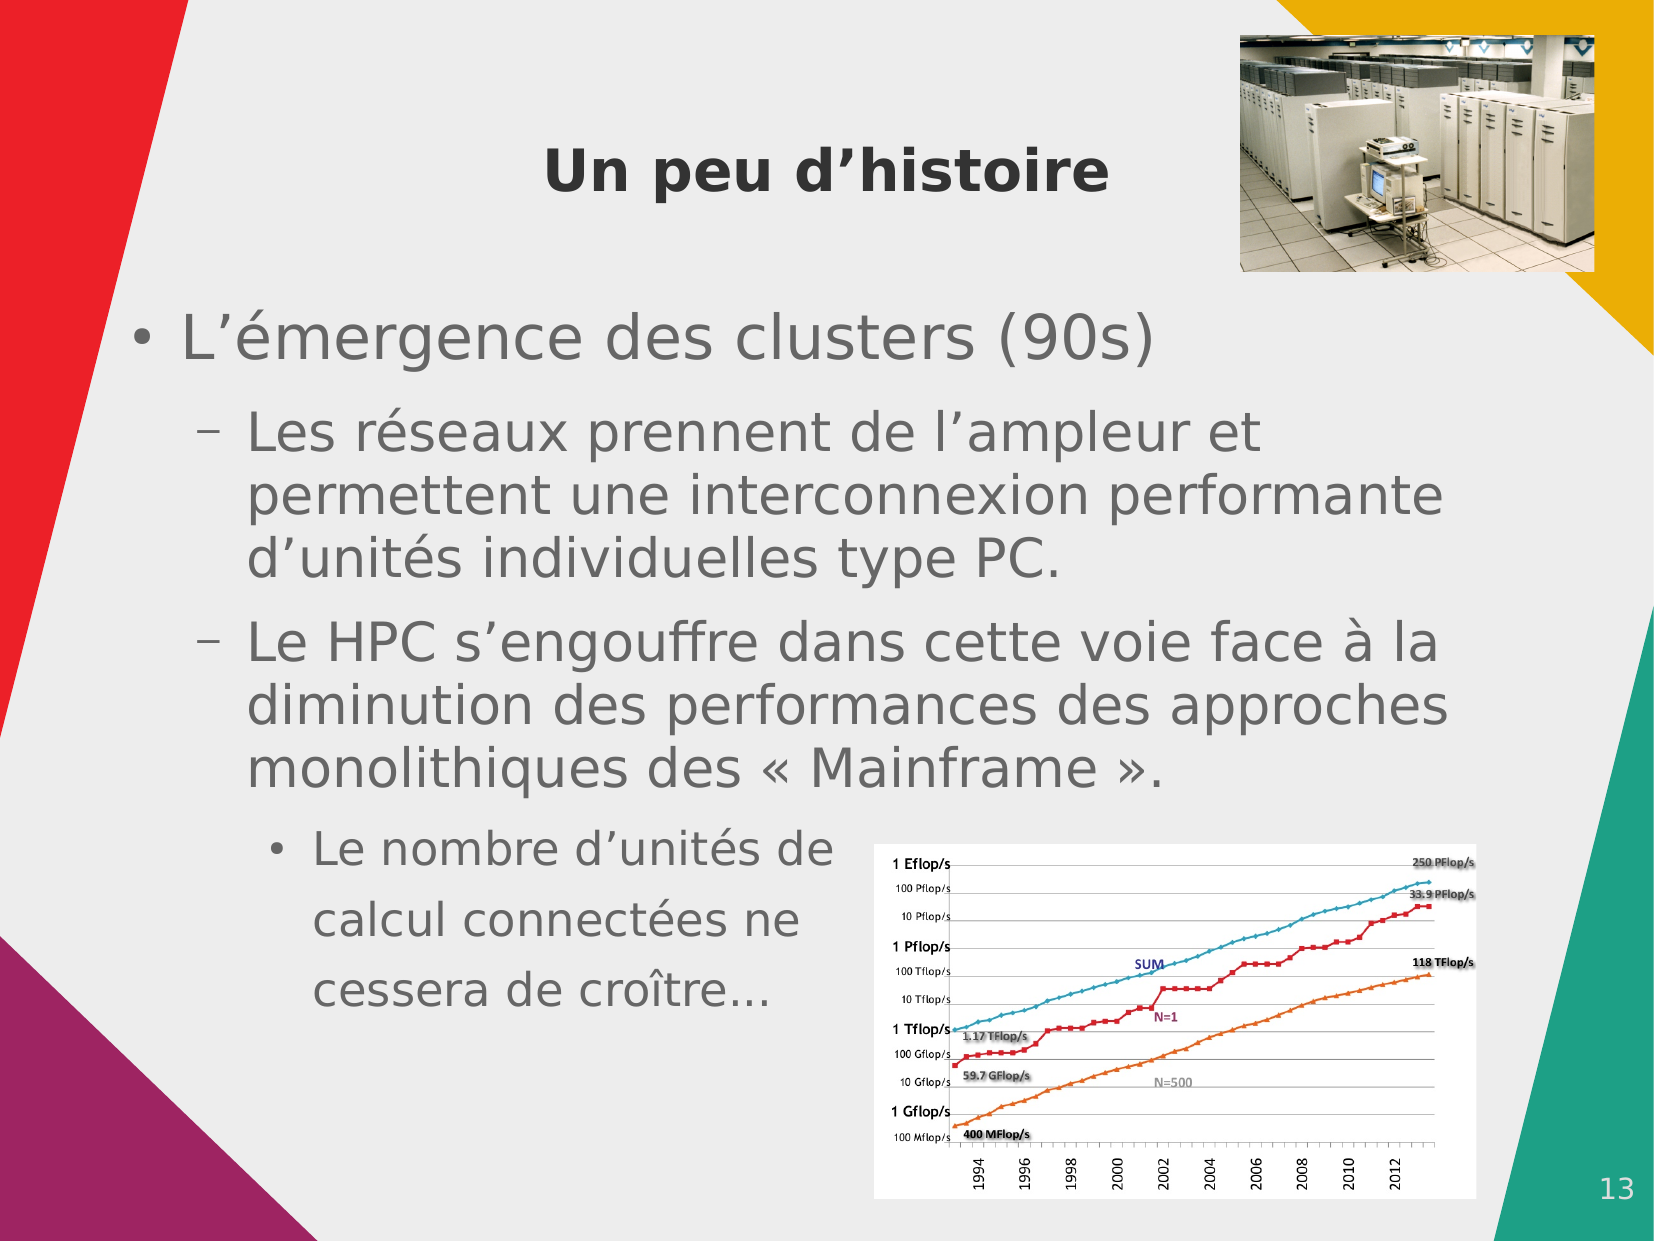

# Un peu d’histoire
L’émergence des clusters (90s)
Les réseaux prennent de l’ampleur et permettent une interconnexion performante d’unités individuelles type PC.
Le HPC s’engouffre dans cette voie face à la diminution des performances des approches monolithiques des « Mainframe ».
Le nombre d’unités de
calcul connectées ne
cessera de croître...
13